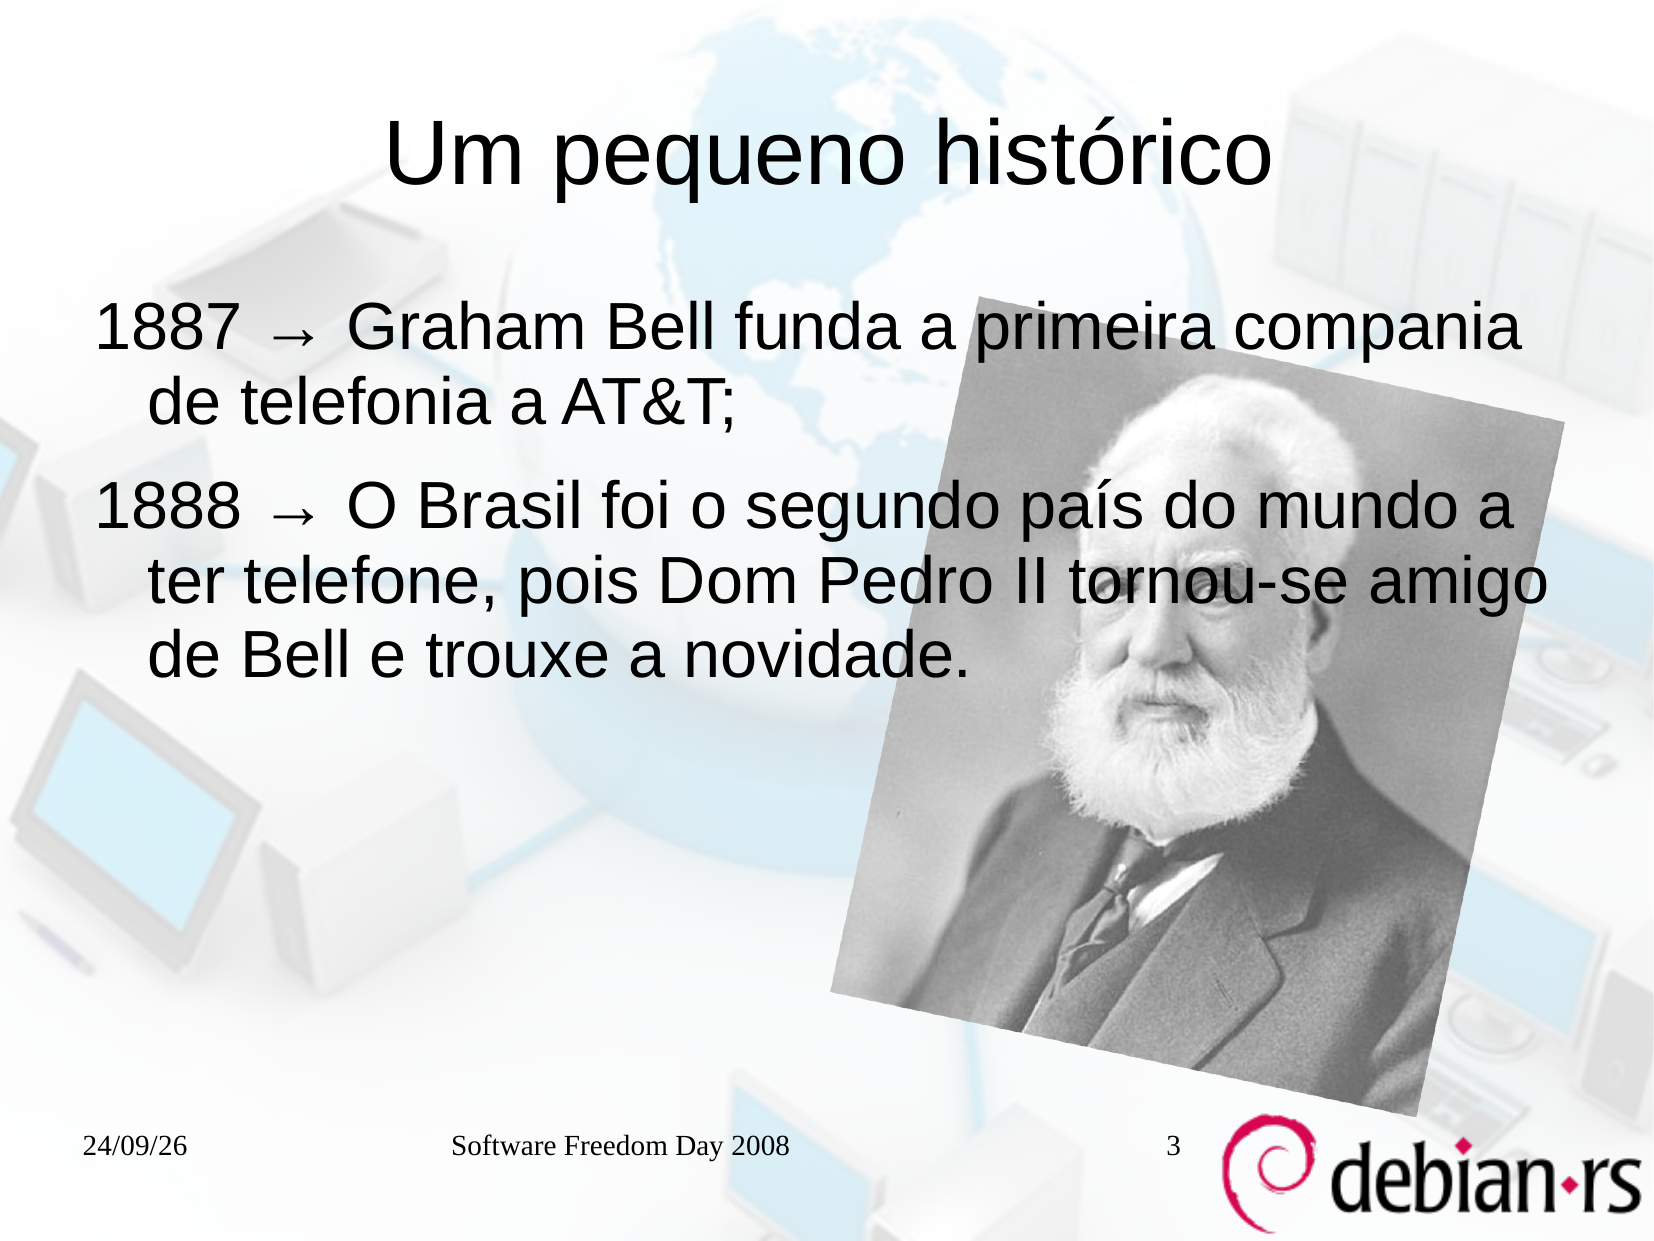

# Um pequeno histórico
1887 → Graham Bell funda a primeira compania de telefonia a AT&T;
1888 → O Brasil foi o segundo país do mundo a ter telefone, pois Dom Pedro II tornou-se amigo de Bell e trouxe a novidade.
Software Freedom Day 2008
3